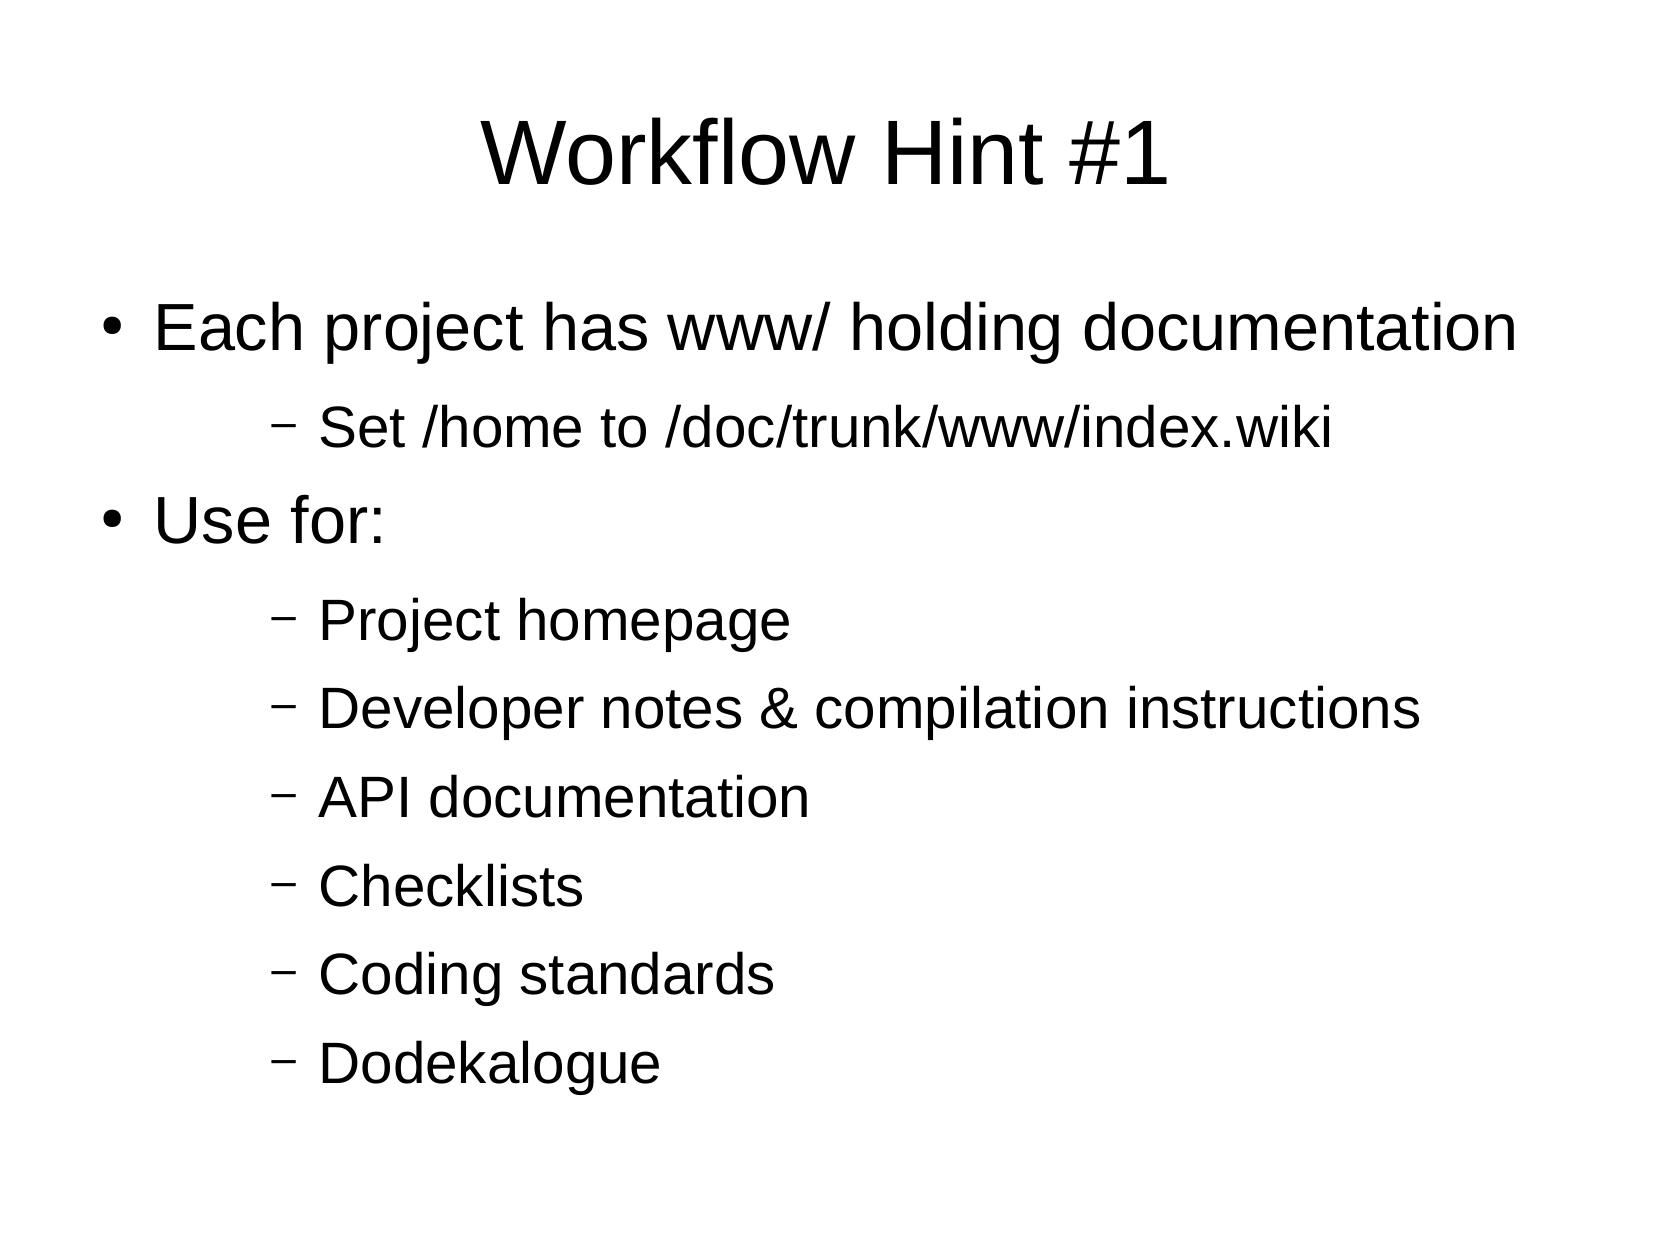

# Workflow Hint #1
Each project has www/ holding documentation
Set /home to /doc/trunk/www/index.wiki
Use for:
Project homepage
Developer notes & compilation instructions
API documentation
Checklists
Coding standards
Dodekalogue